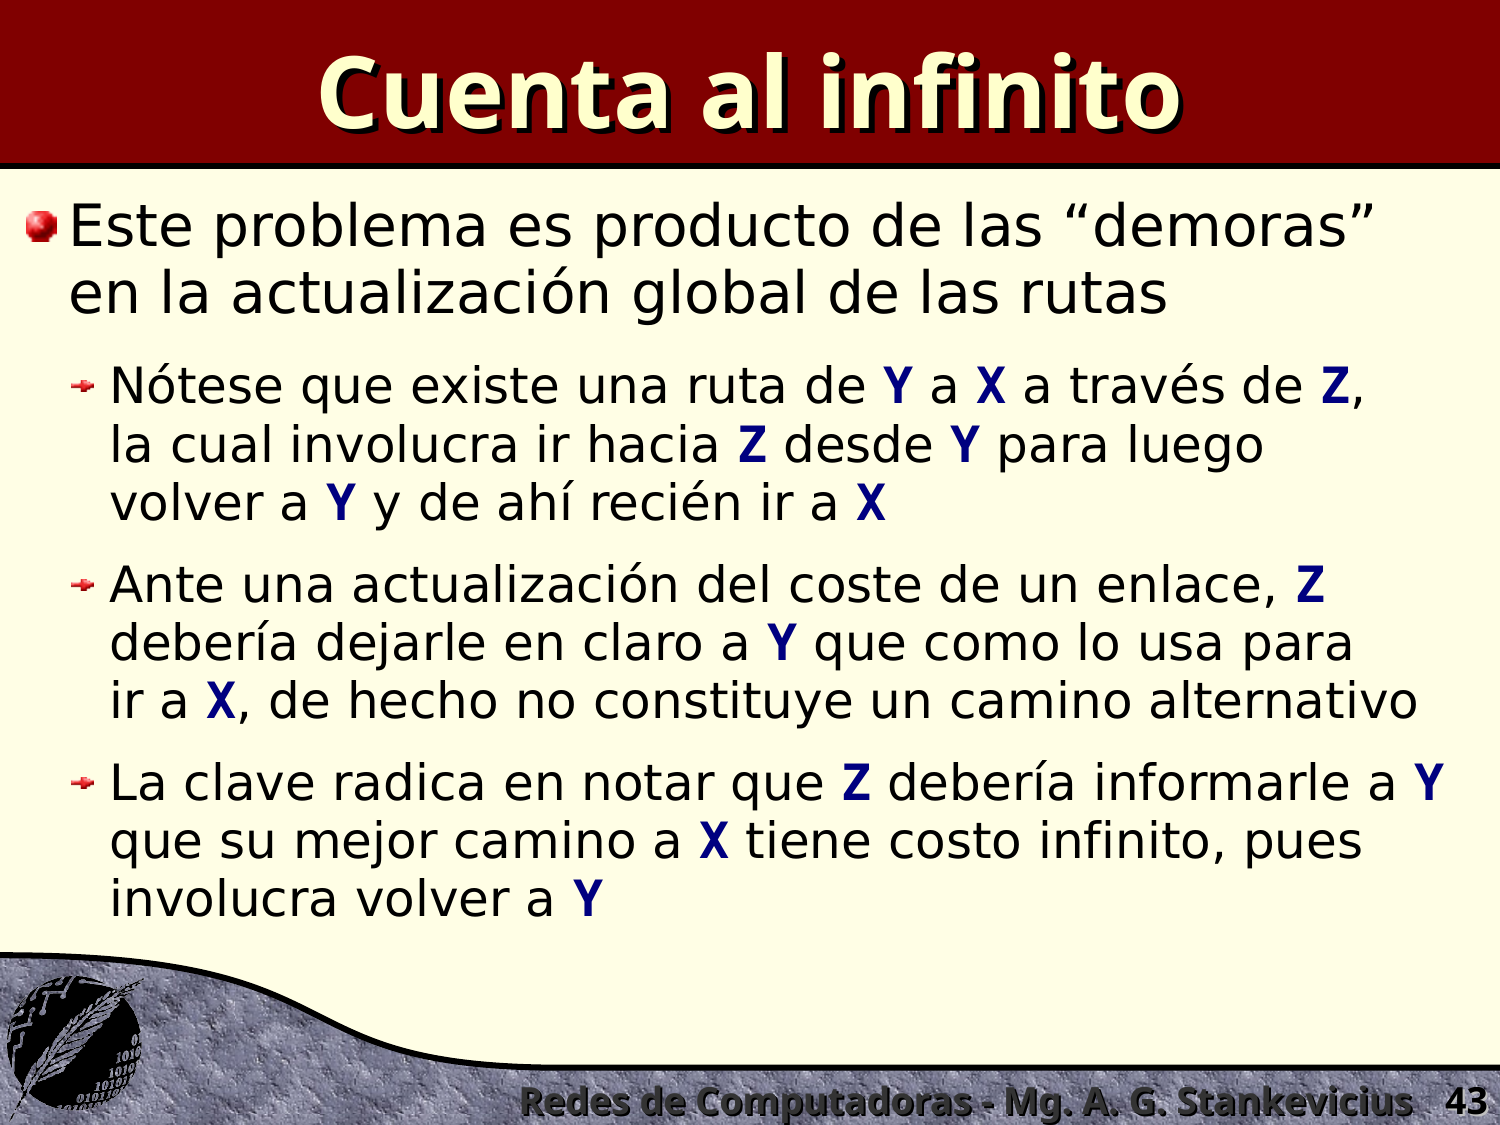

# Cuenta al infinito
Este problema es producto de las “demoras”
en la actualización global de las rutas
Nótese que existe una ruta de Y a X a través de Z,
la cual involucra ir hacia Z desde Y para luego
volver a Y y de ahí recién ir a X
Ante una actualización del coste de un enlace, Z debería dejarle en claro a Y que como lo usa para
ir a X, de hecho no constituye un camino alternativo
La clave radica en notar que Z debería informarle a Y que su mejor camino a X tiene costo infinito, pues involucra volver a Y
43